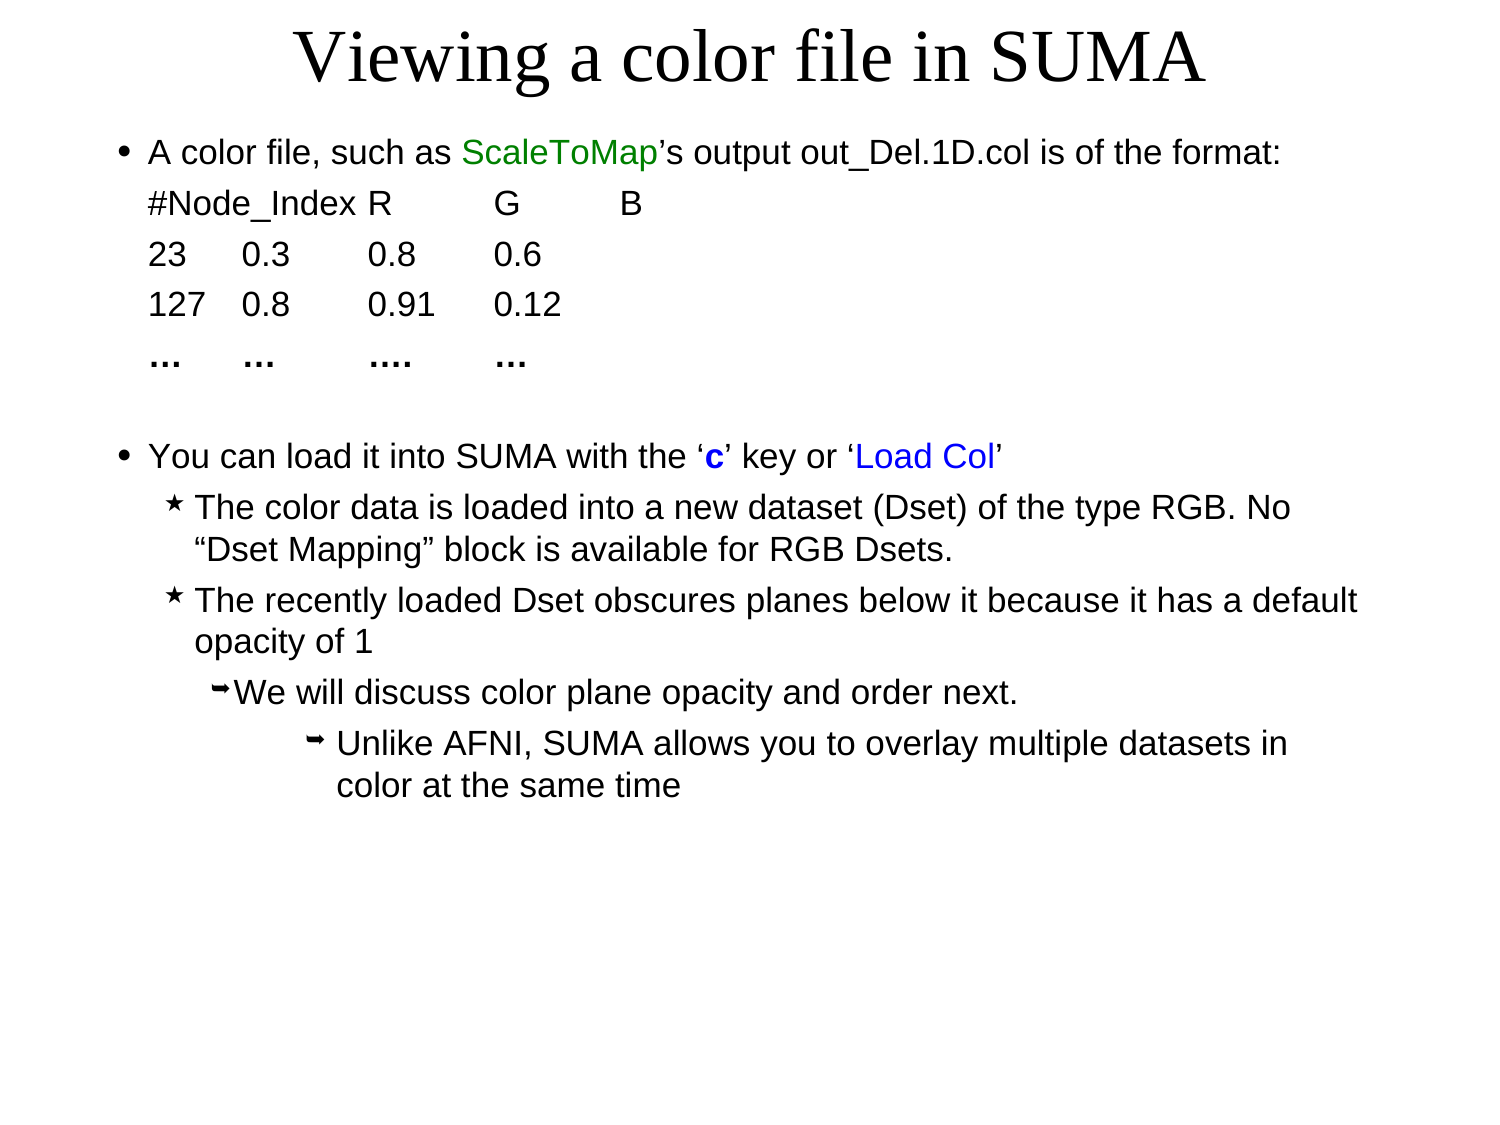

# Viewing a color file in SUMA
A color file, such as ScaleToMap’s output out_Del.1D.col is of the format:
			#Node_Index	R	G	B
			23		0.3	0.8	0.6
			127		0.8	0.91	0.12
			…		…	….	…
You can load it into SUMA with the ‘c’ key or ‘Load Col’
The color data is loaded into a new dataset (Dset) of the type RGB. No “Dset Mapping” block is available for RGB Dsets.
The recently loaded Dset obscures planes below it because it has a default opacity of 1
We will discuss color plane opacity and order next.
Unlike AFNI, SUMA allows you to overlay multiple datasets in color at the same time